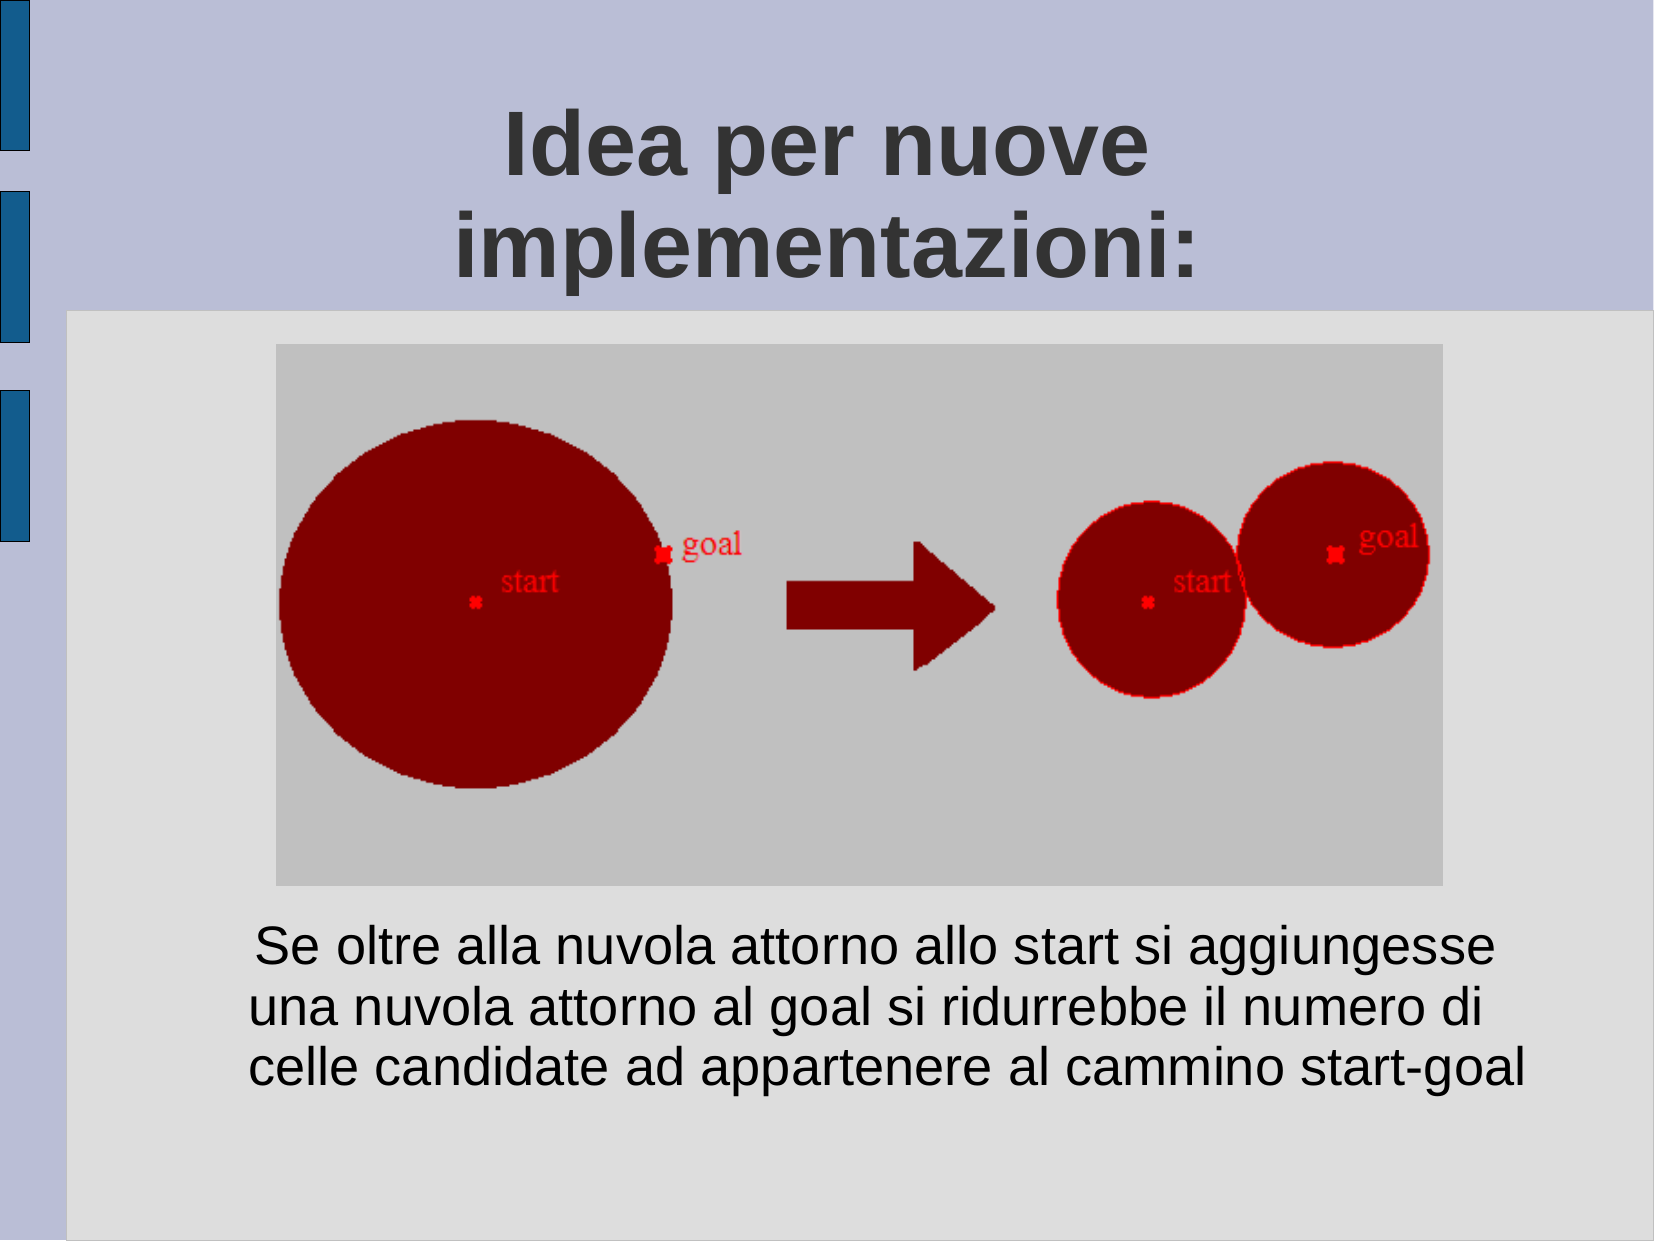

# Idea per nuove implementazioni:
 Se oltre alla nuvola attorno allo start si aggiungesse una nuvola attorno al goal si ridurrebbe il numero di celle candidate ad appartenere al cammino start-goal